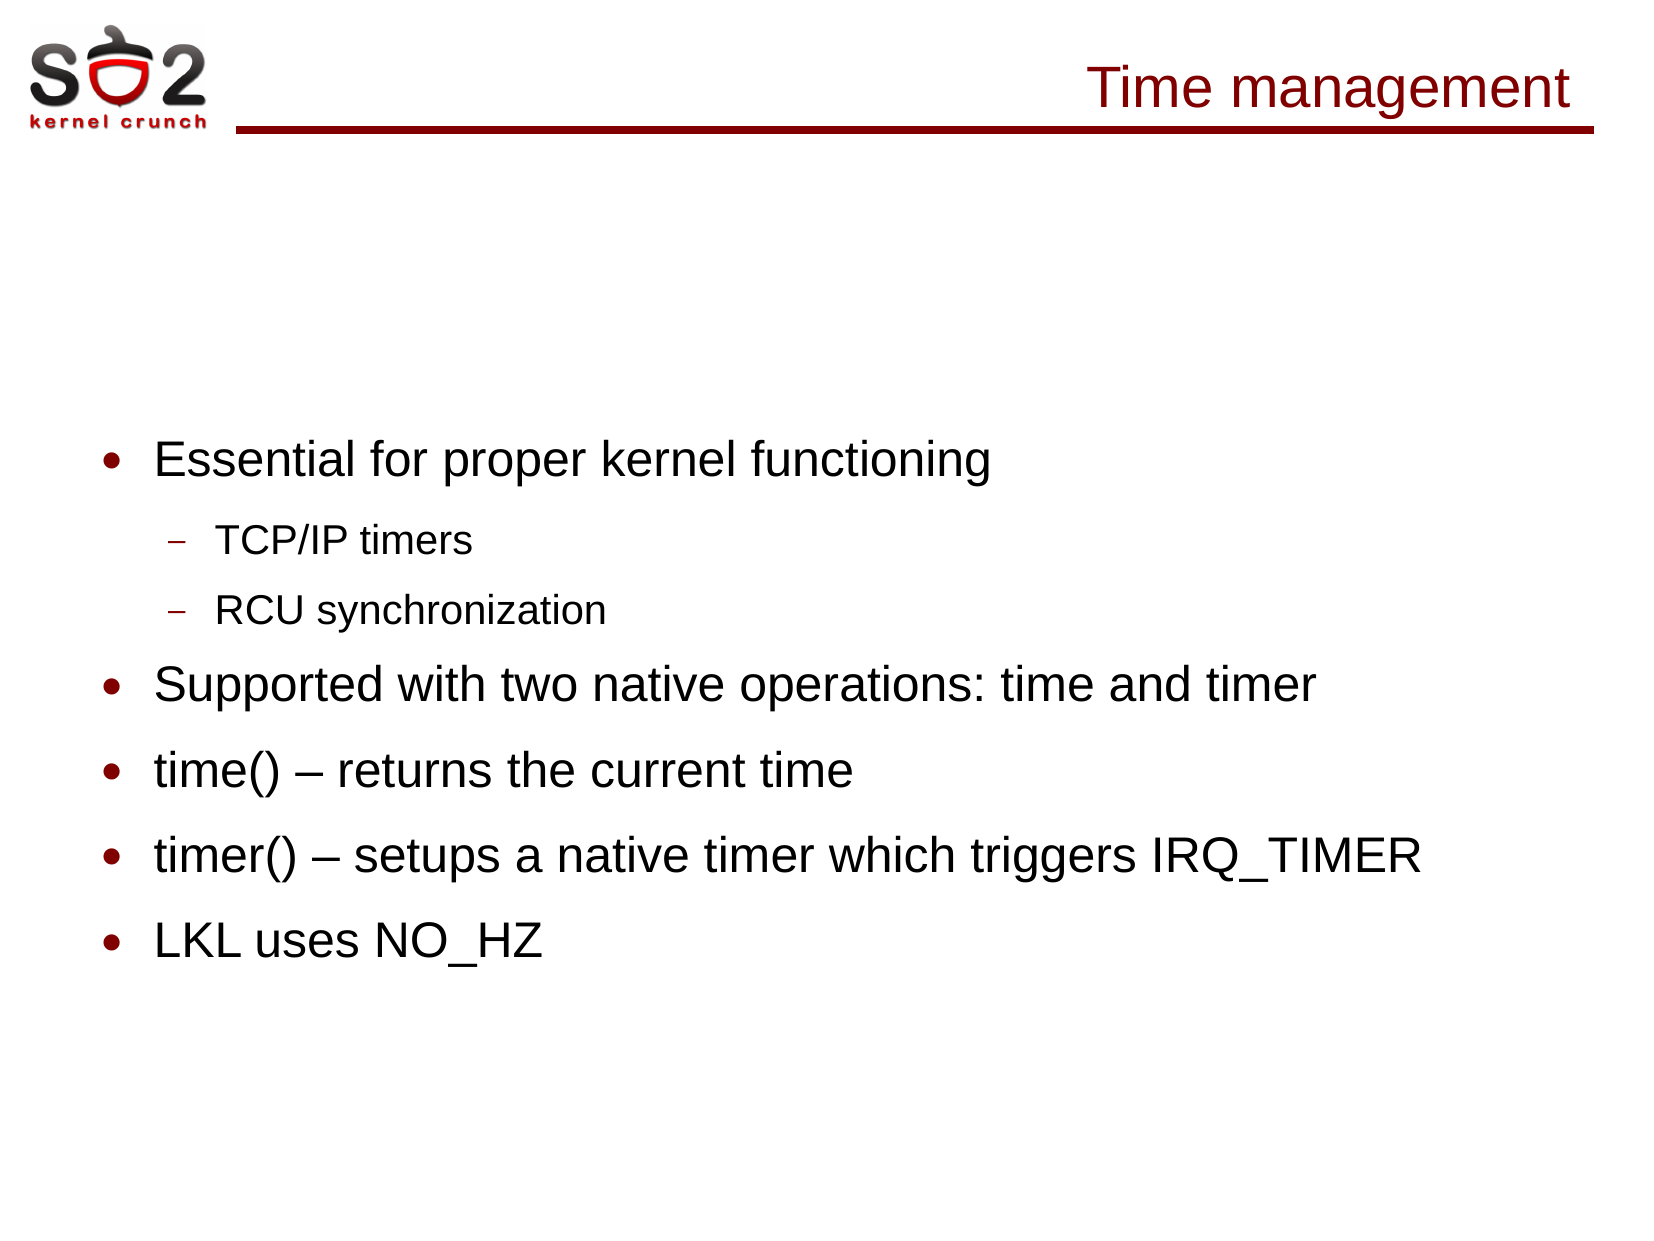

# Time management
Essential for proper kernel functioning
TCP/IP timers
RCU synchronization
Supported with two native operations: time and timer
time() – returns the current time
timer() – setups a native timer which triggers IRQ_TIMER
LKL uses NO_HZ